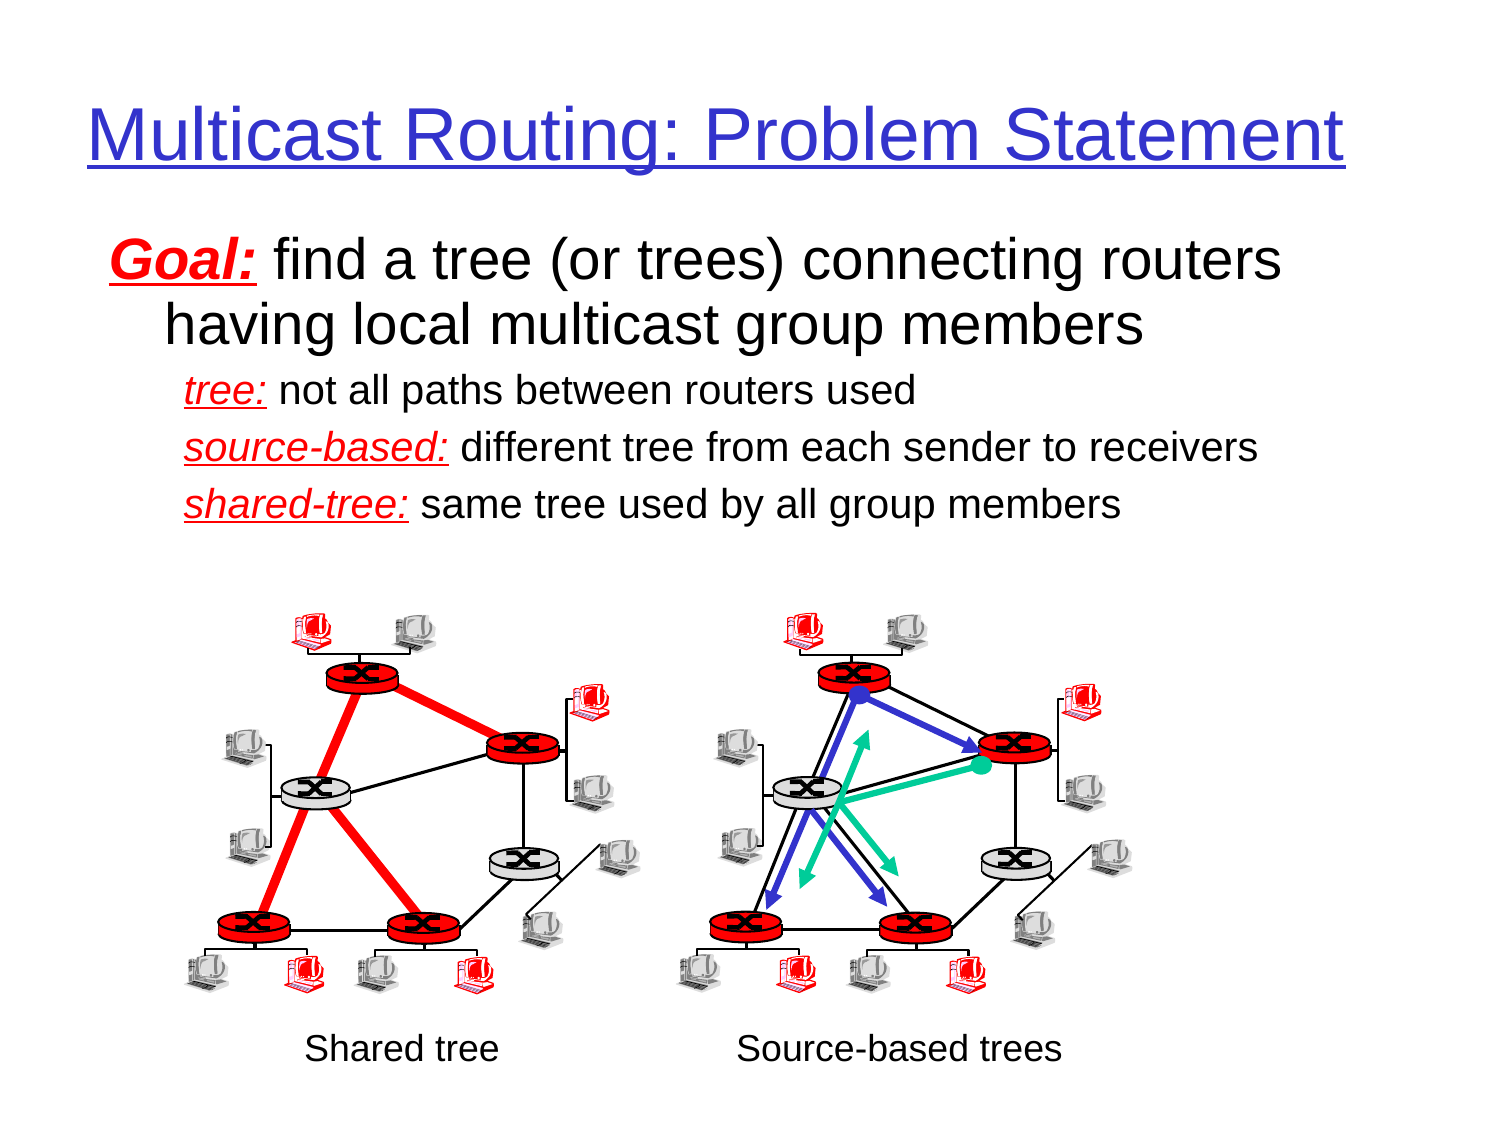

# Multicast Routing: Problem Statement
Goal: find a tree (or trees) connecting routers having local multicast group members
tree: not all paths between routers used
source-based: different tree from each sender to receivers
shared-tree: same tree used by all group members
Source-based trees
Shared tree